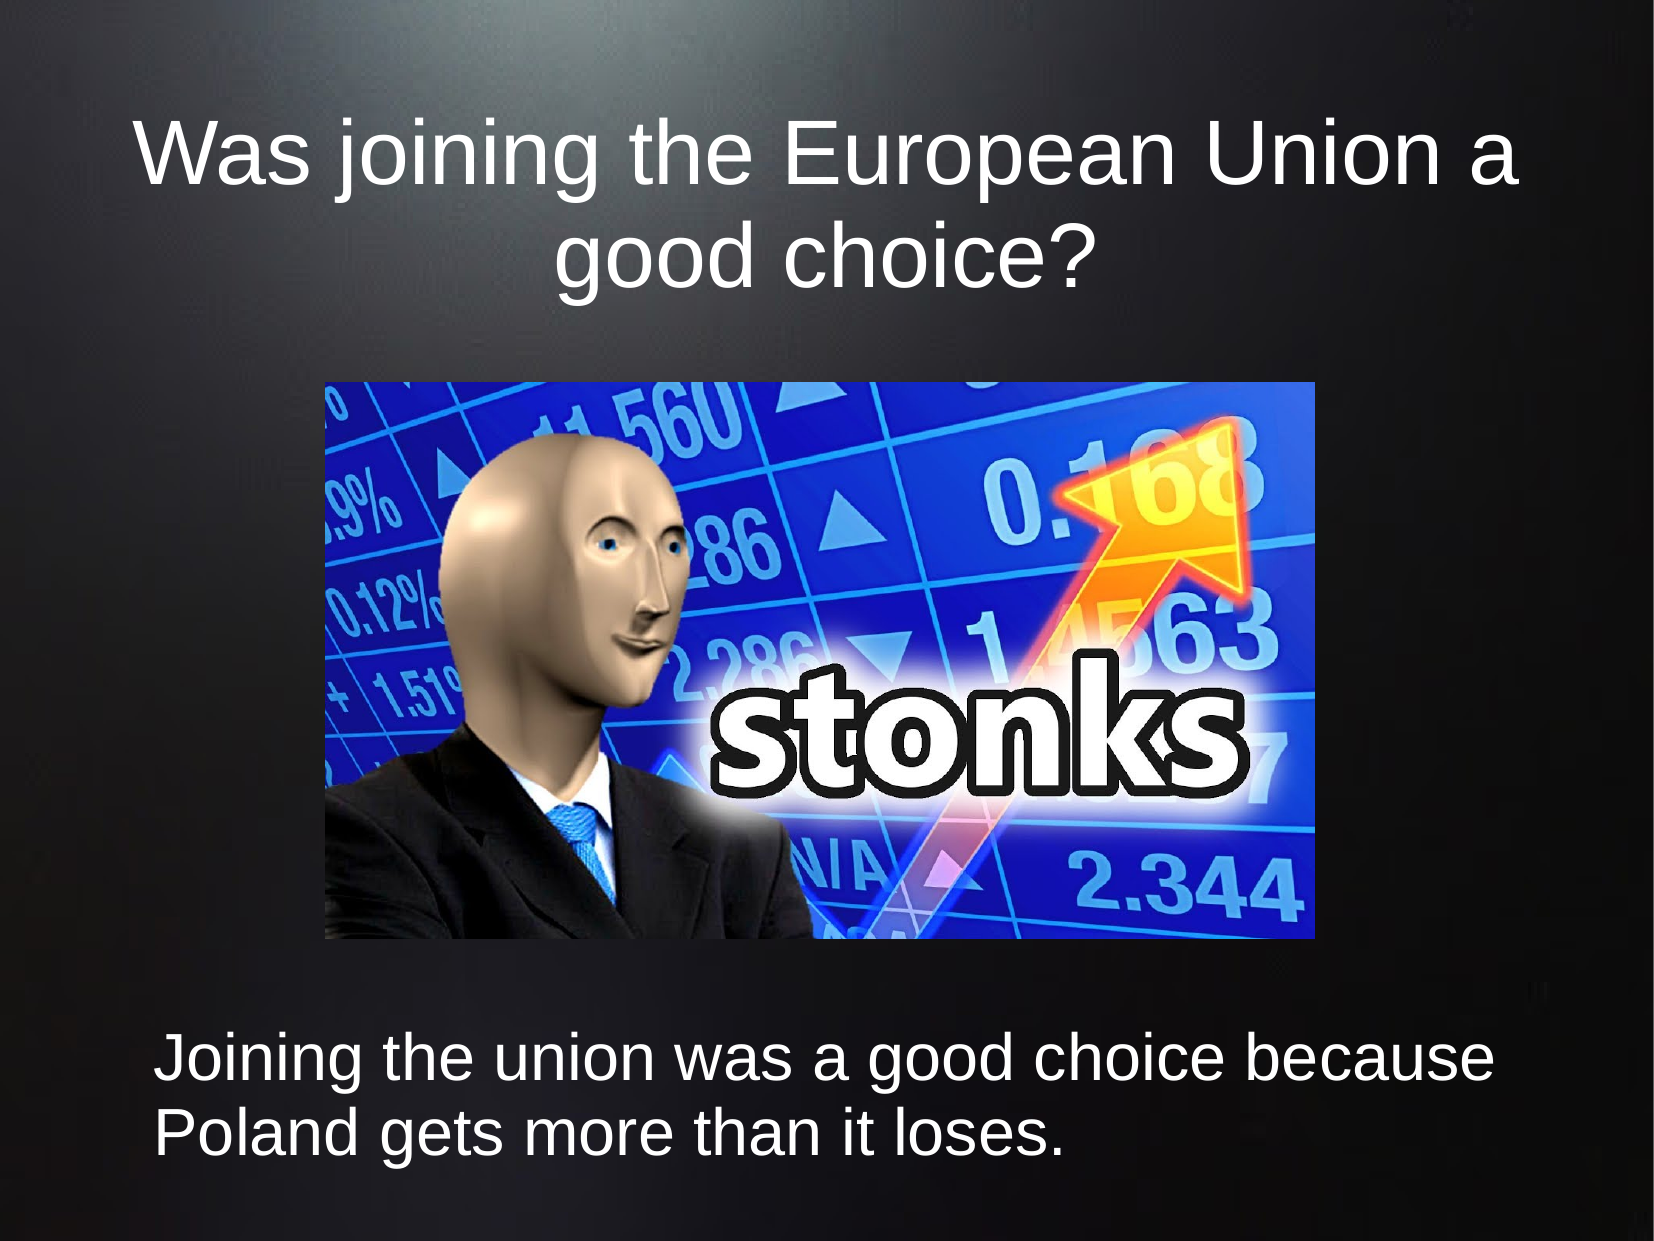

# Was joining the European Union a good choice?
Joining the union was a good choice because Poland gets more than it loses.